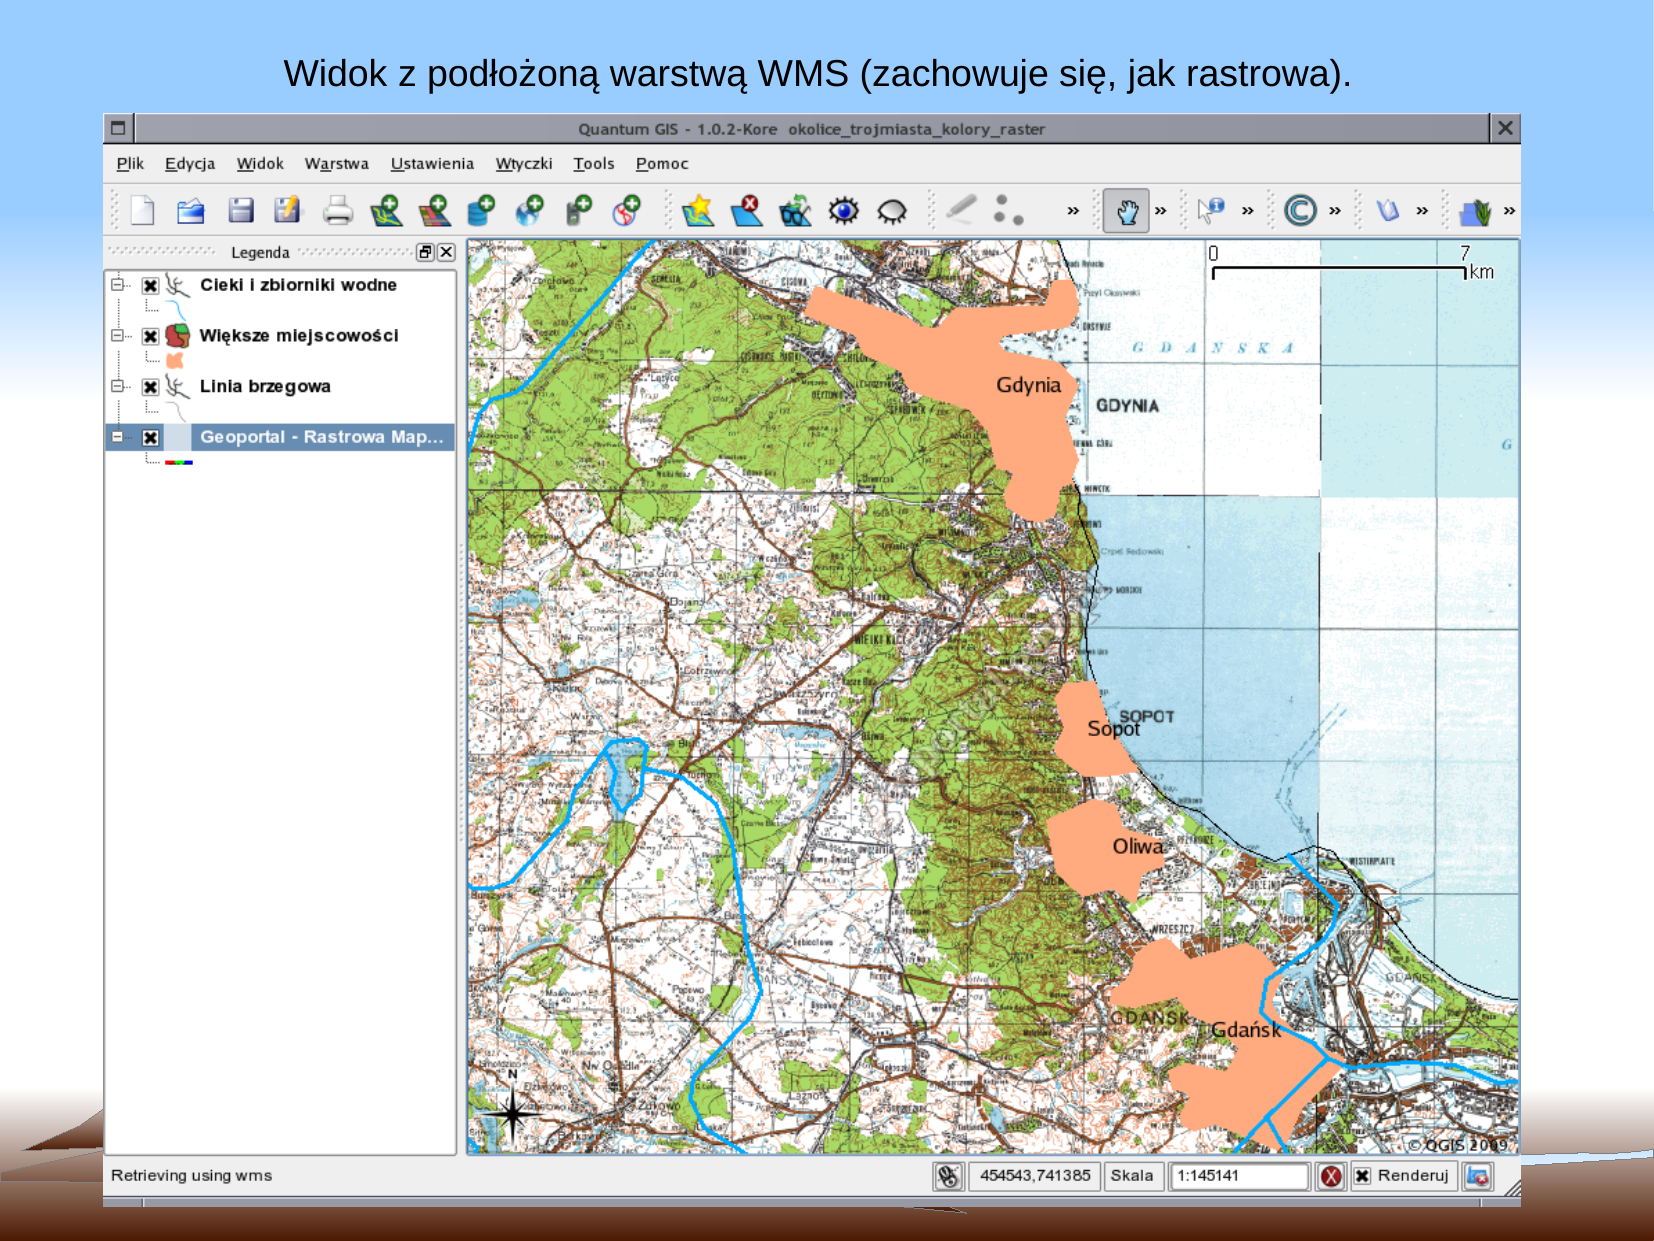

Widok z podłożoną warstwą WMS (zachowuje się, jak rastrowa).